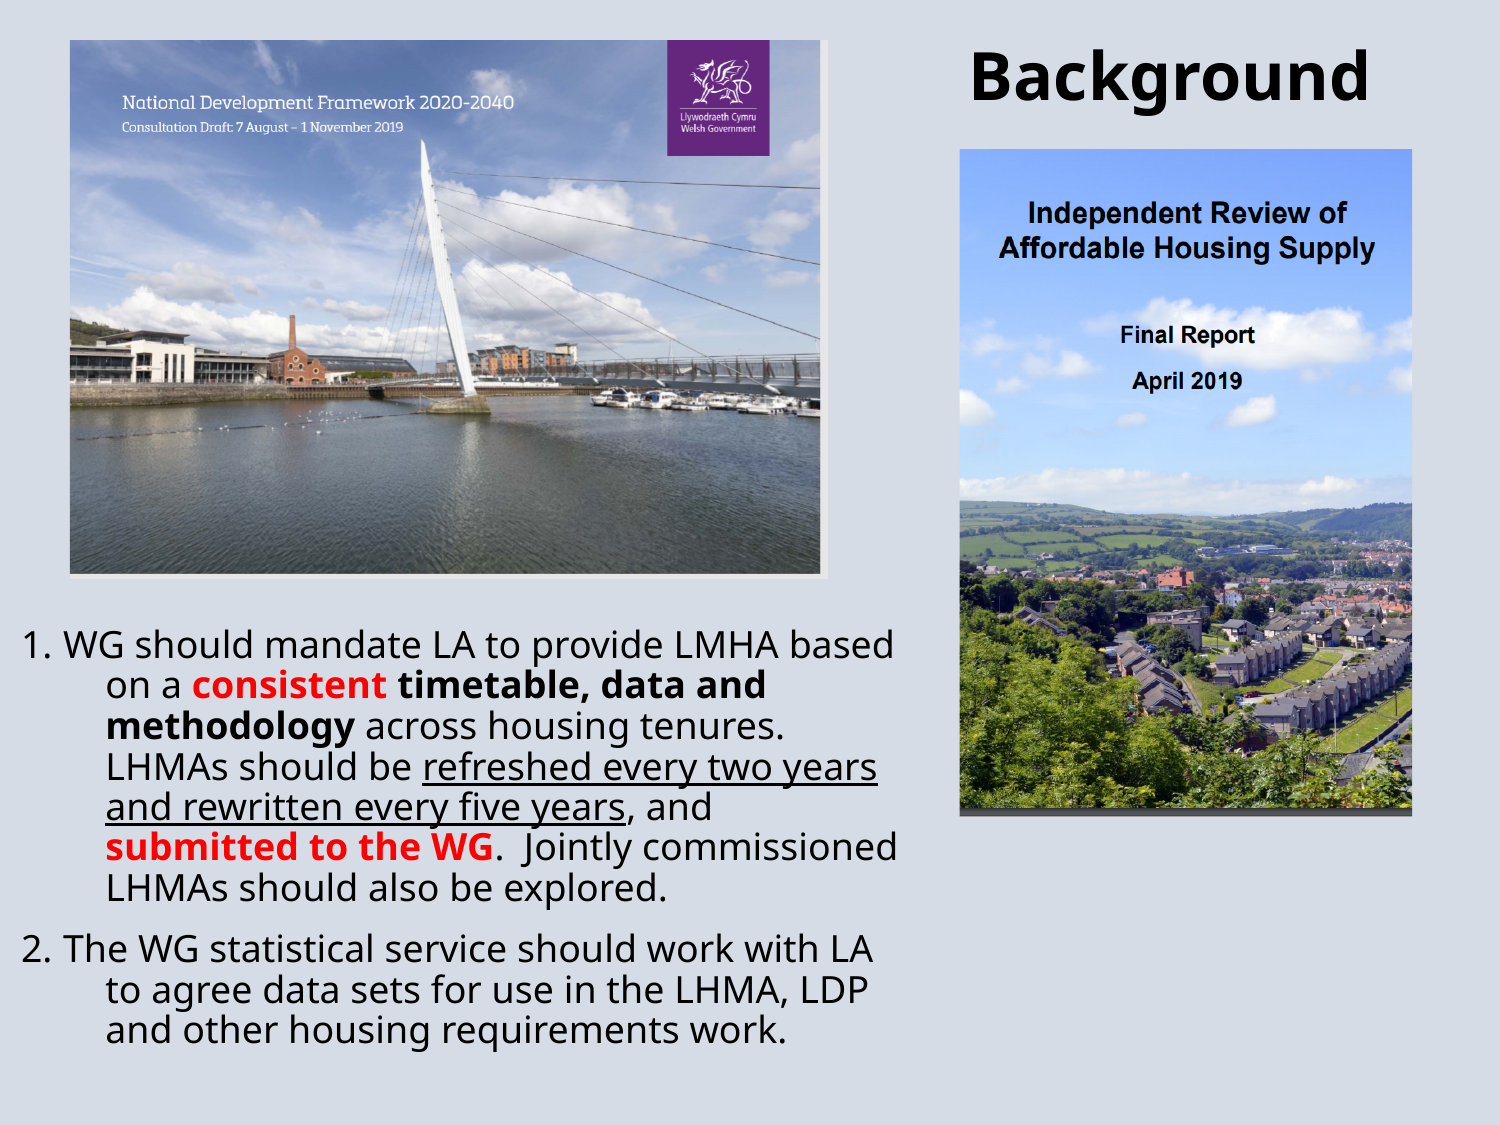

Background
WG should mandate LA to provide LMHA based on a consistent timetable, data and methodology across housing tenures. LHMAs should be refreshed every two years and rewritten every five years, and submitted to the WG. Jointly commissioned LHMAs should also be explored.
The WG statistical service should work with LA to agree data sets for use in the LHMA, LDP and other housing requirements work.